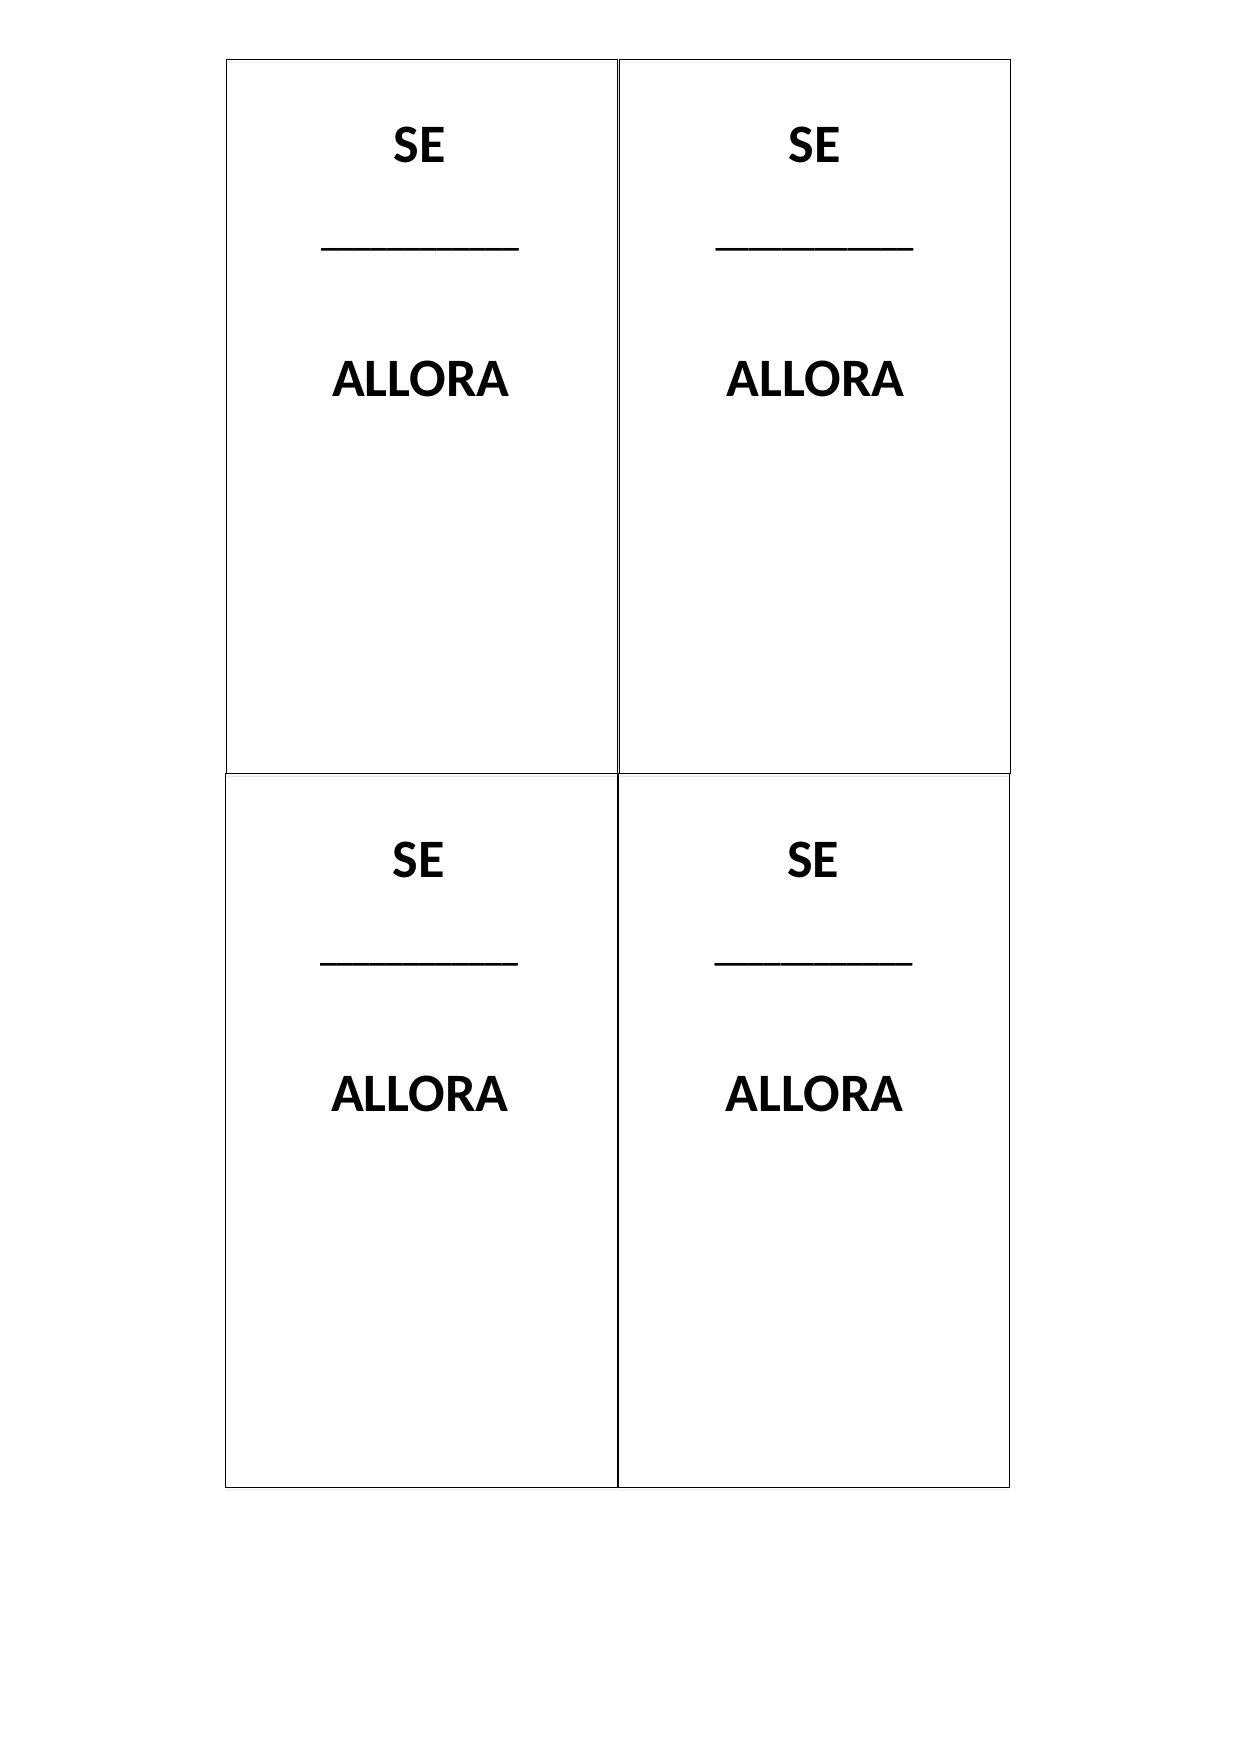

SE
____________
SE
____________
ALLORA
ALLORA
SE
____________
SE
____________
ALLORA
ALLORA